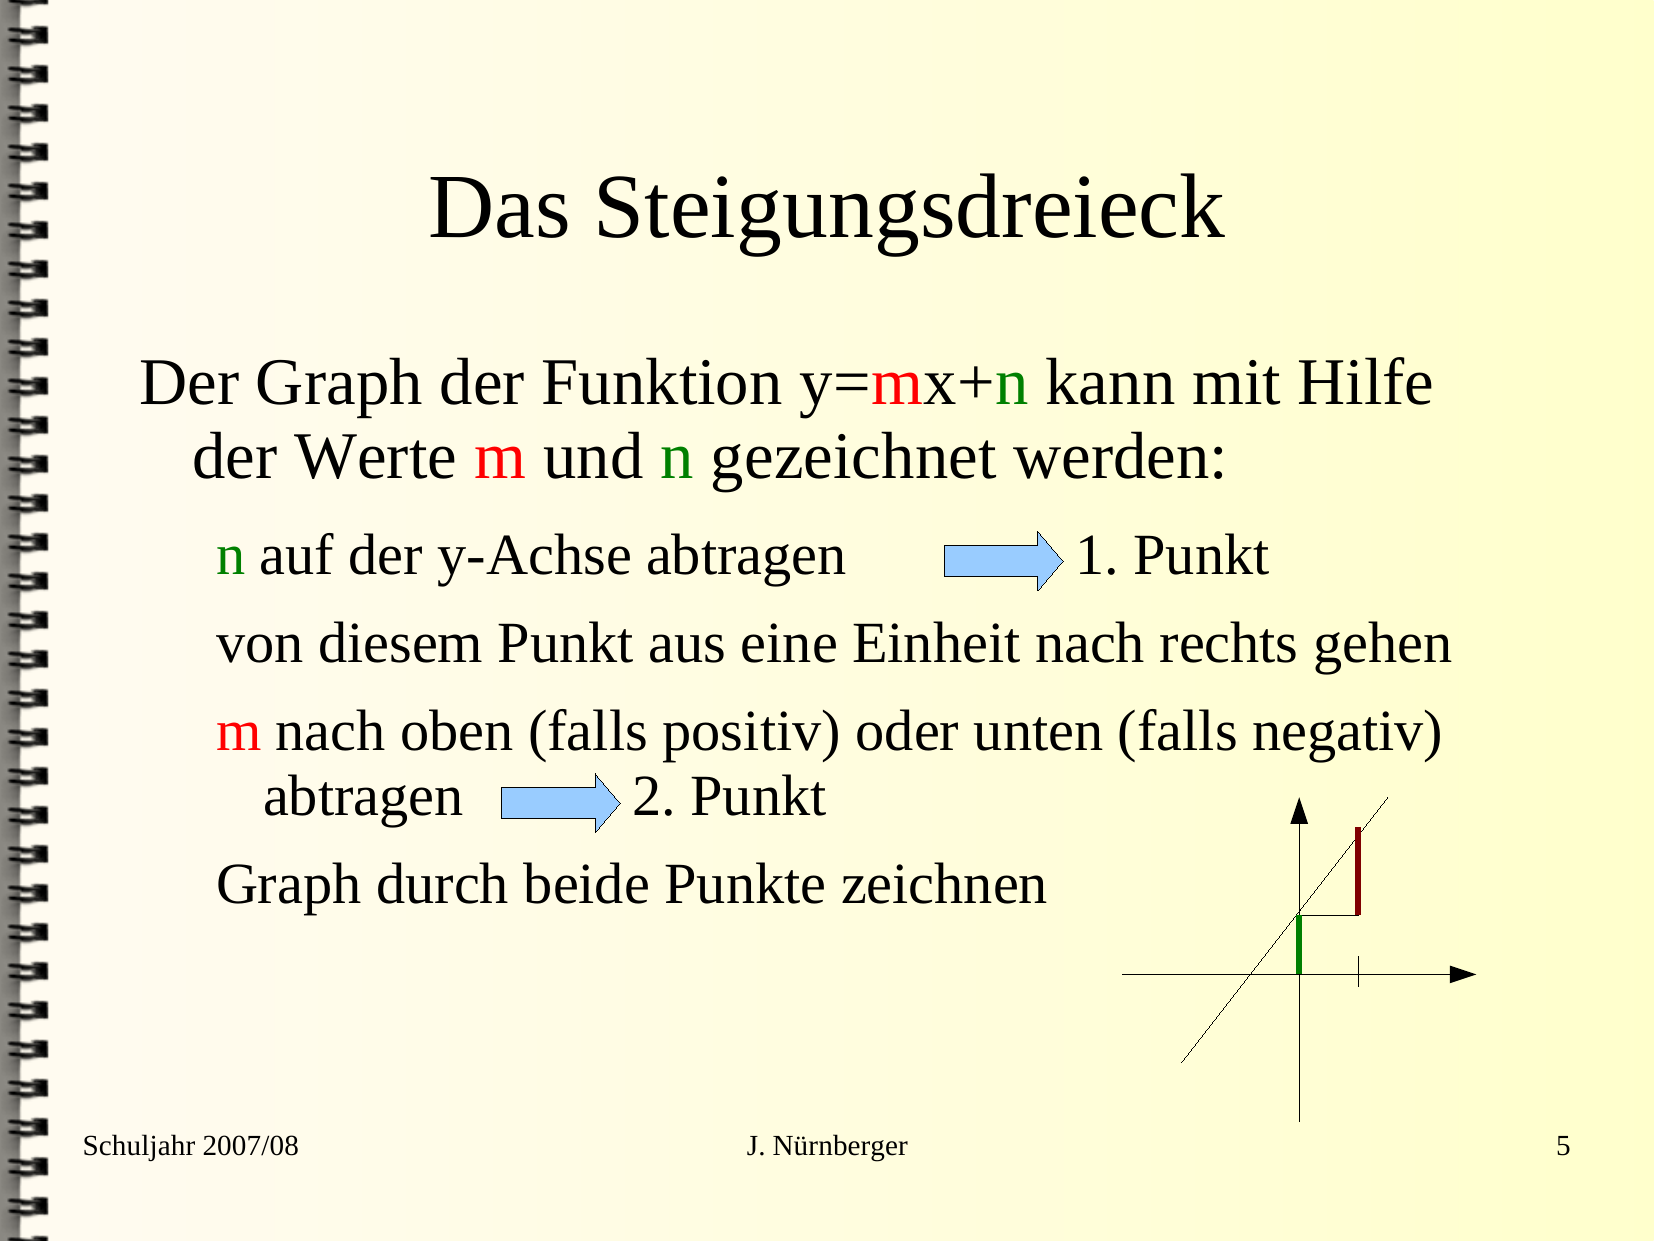

# Das Steigungsdreieck
Der Graph der Funktion y=mx+n kann mit Hilfe der Werte m und n gezeichnet werden:
n auf der y-Achse abtragen 			1. Punkt
von diesem Punkt aus eine Einheit nach rechts gehen
m nach oben (falls positiv) oder unten (falls negativ) abtragen 			2. Punkt
Graph durch beide Punkte zeichnen
Schuljahr 2007/08
J. Nürnberger
5